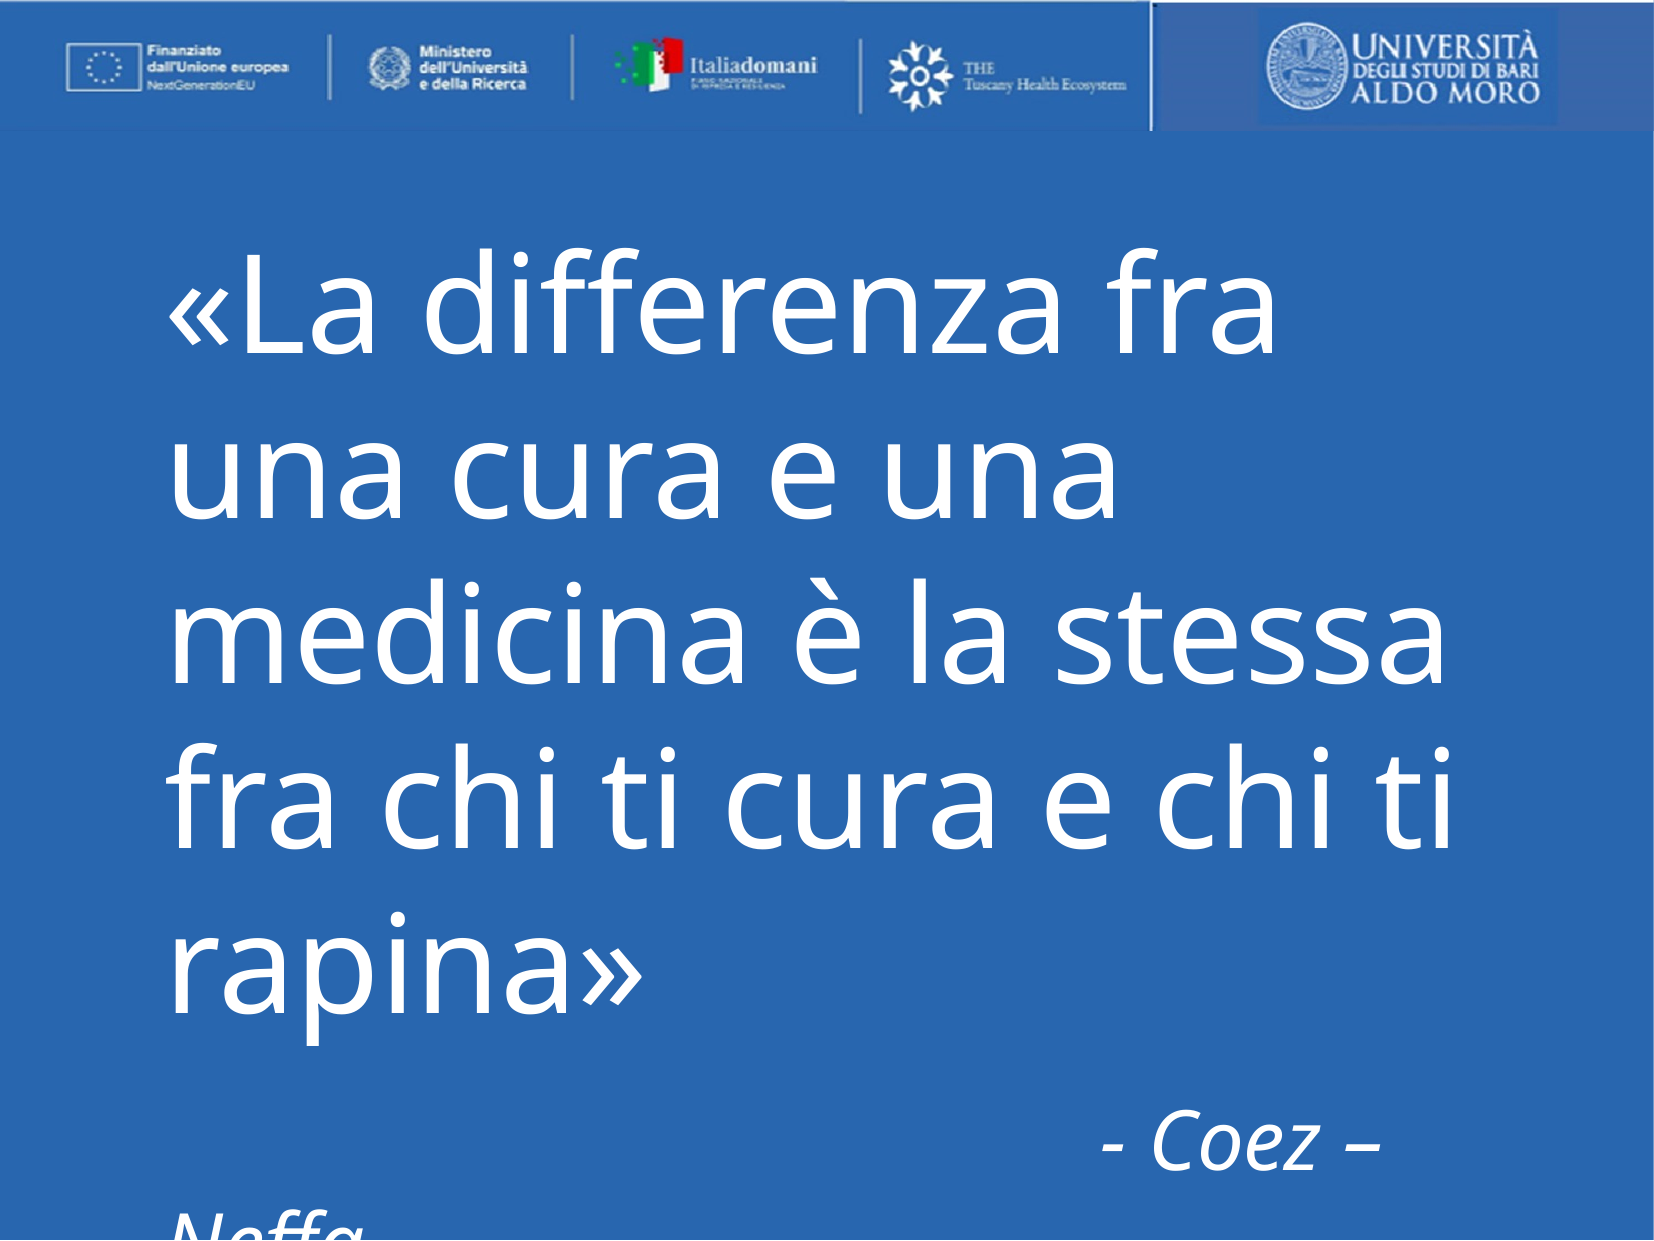

# «La differenza fra una cura e una medicina è la stessa fra chi ti cura e chi ti rapina»
 - Coez – Neffa -